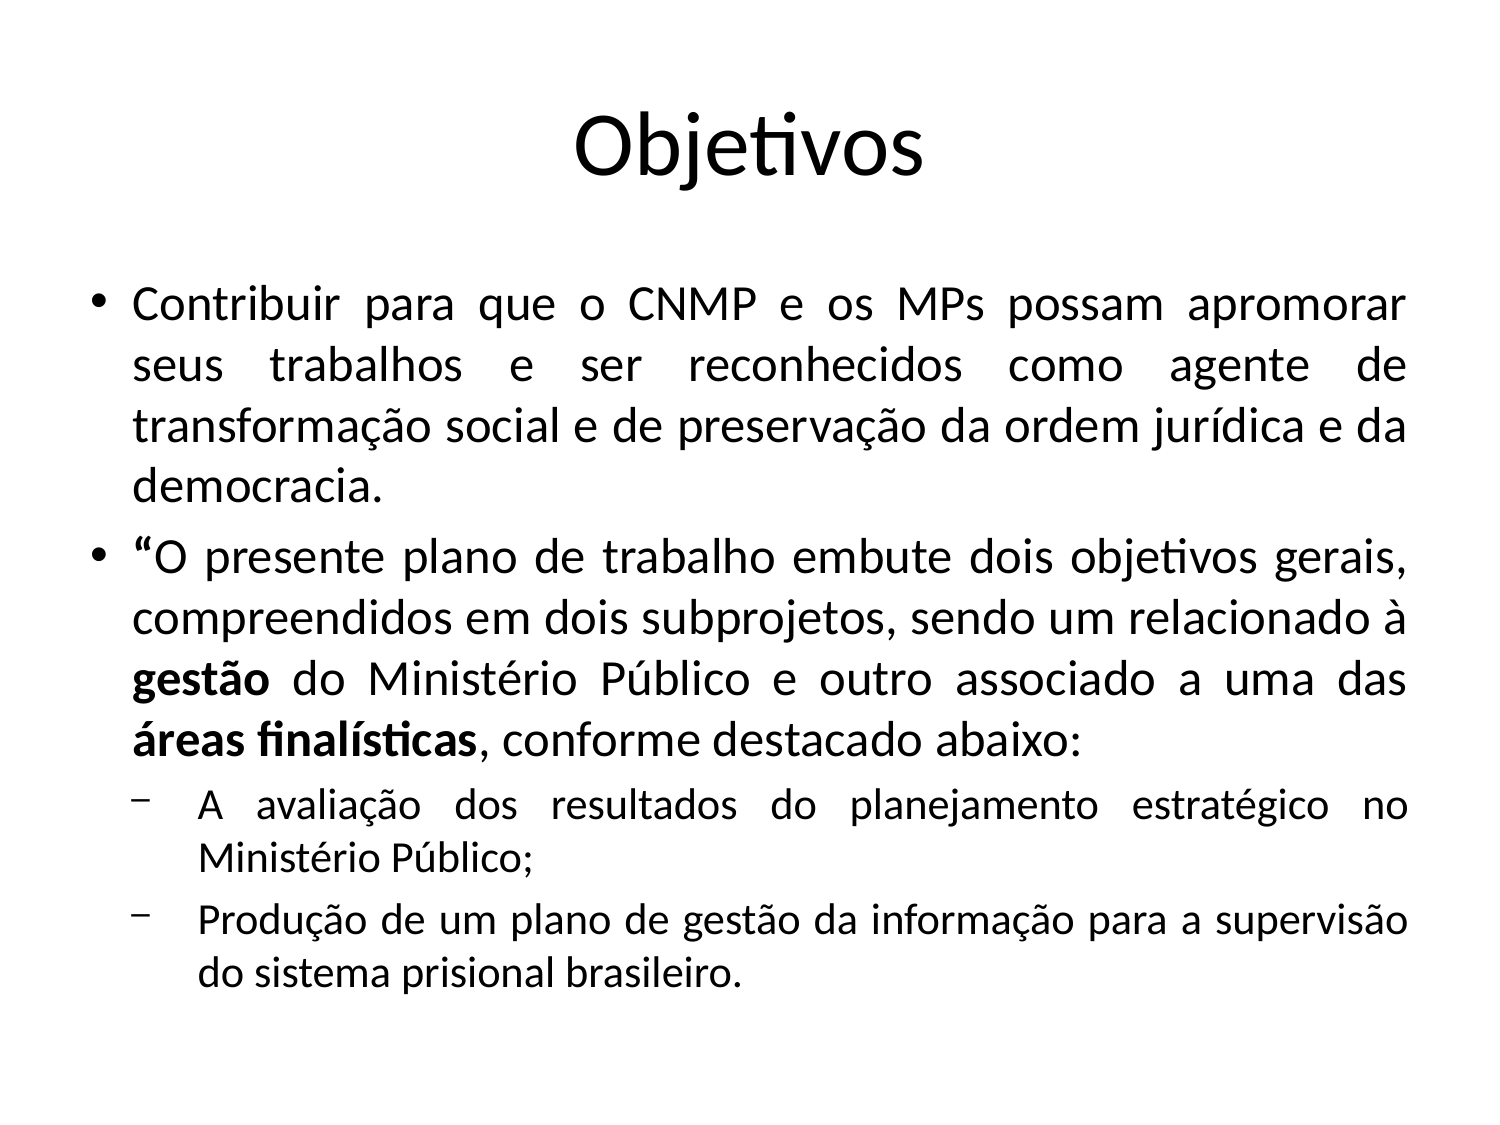

# Objetivos
Contribuir para que o CNMP e os MPs possam apromorar seus trabalhos e ser reconhecidos como agente de transformação social e de preservação da ordem jurídica e da democracia.
“O presente plano de trabalho embute dois objetivos gerais, compreendidos em dois subprojetos, sendo um relacionado à gestão do Ministério Público e outro associado a uma das áreas finalísticas, conforme destacado abaixo:
A avaliação dos resultados do planejamento estratégico no Ministério Público;
Produção de um plano de gestão da informação para a supervisão do sistema prisional brasileiro.